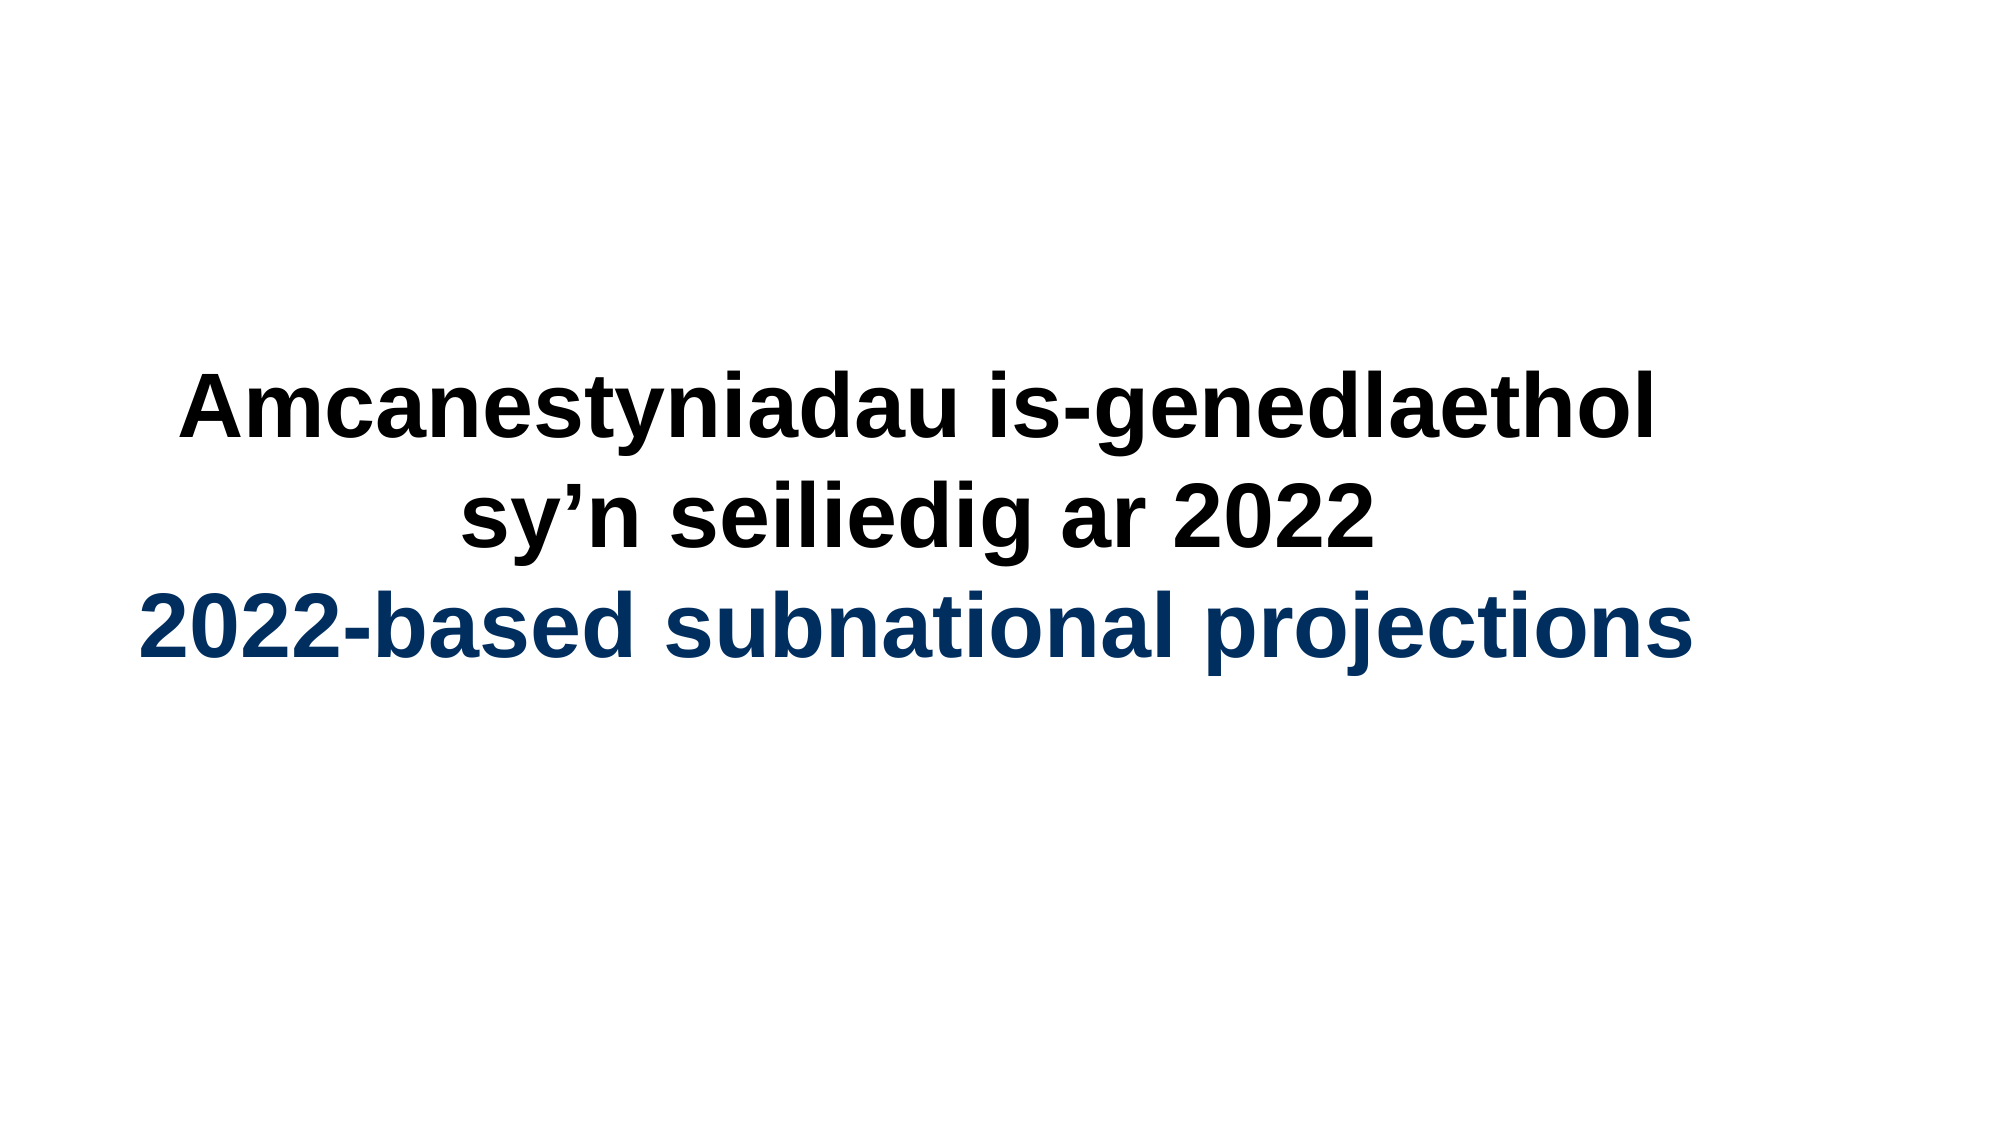

# Amcanestyniadau is-genedlaethol sy’n seiliedig ar 2022 2022-based subnational projections